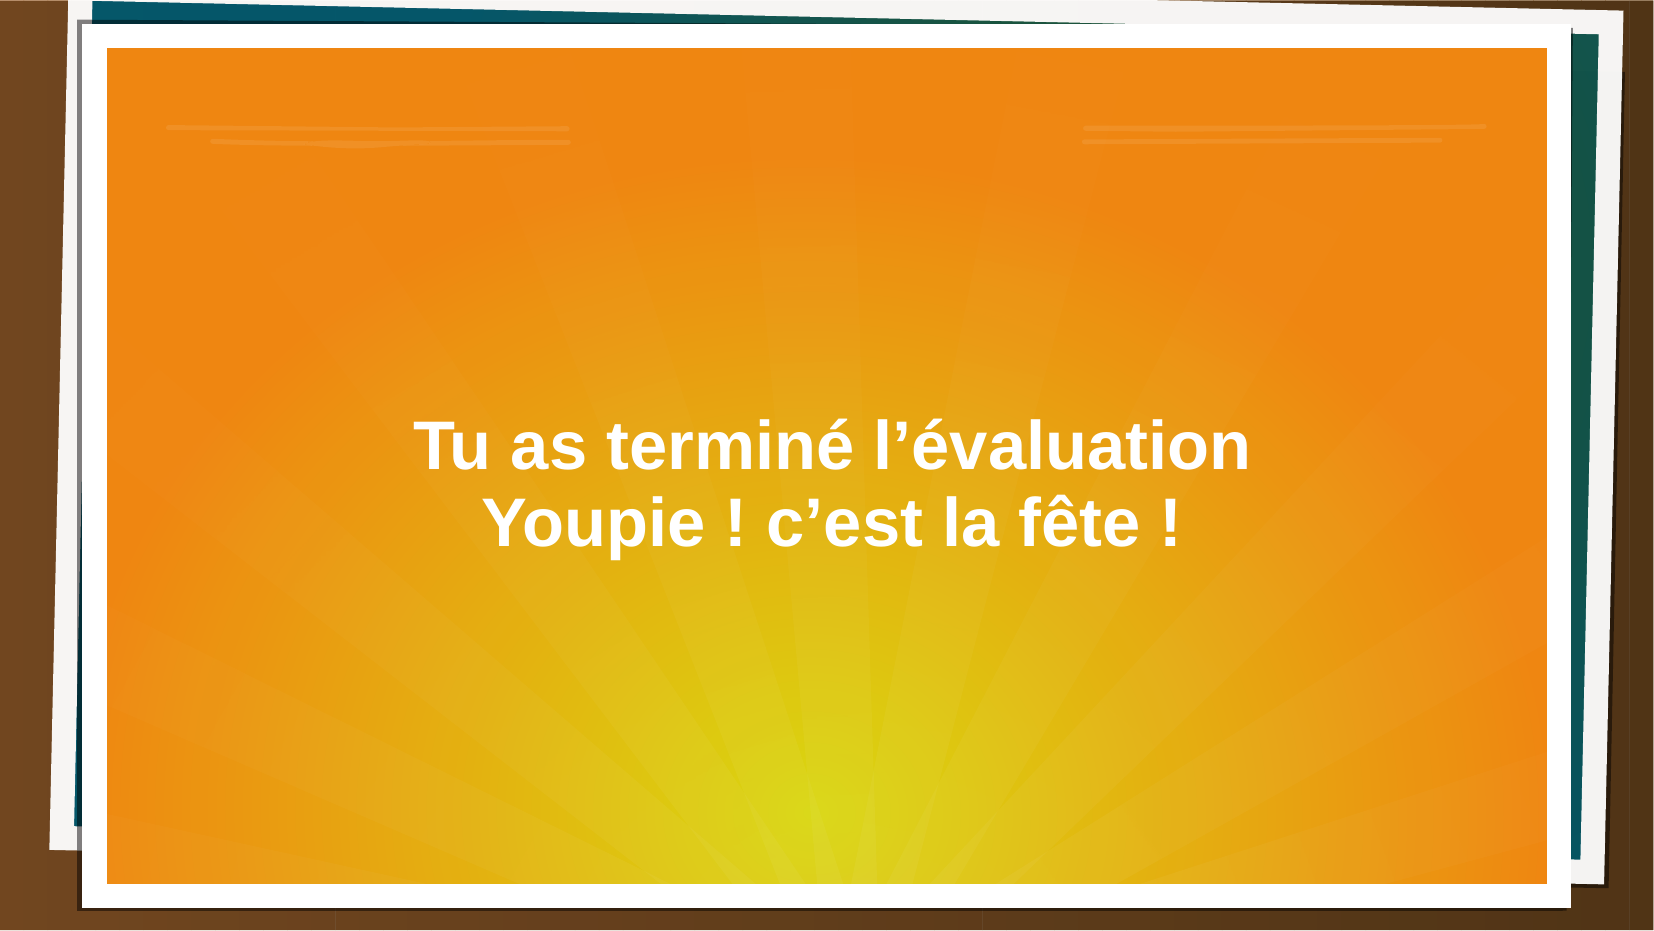

# Tu as terminé l’évaluation Youpie ! c’est la fête !